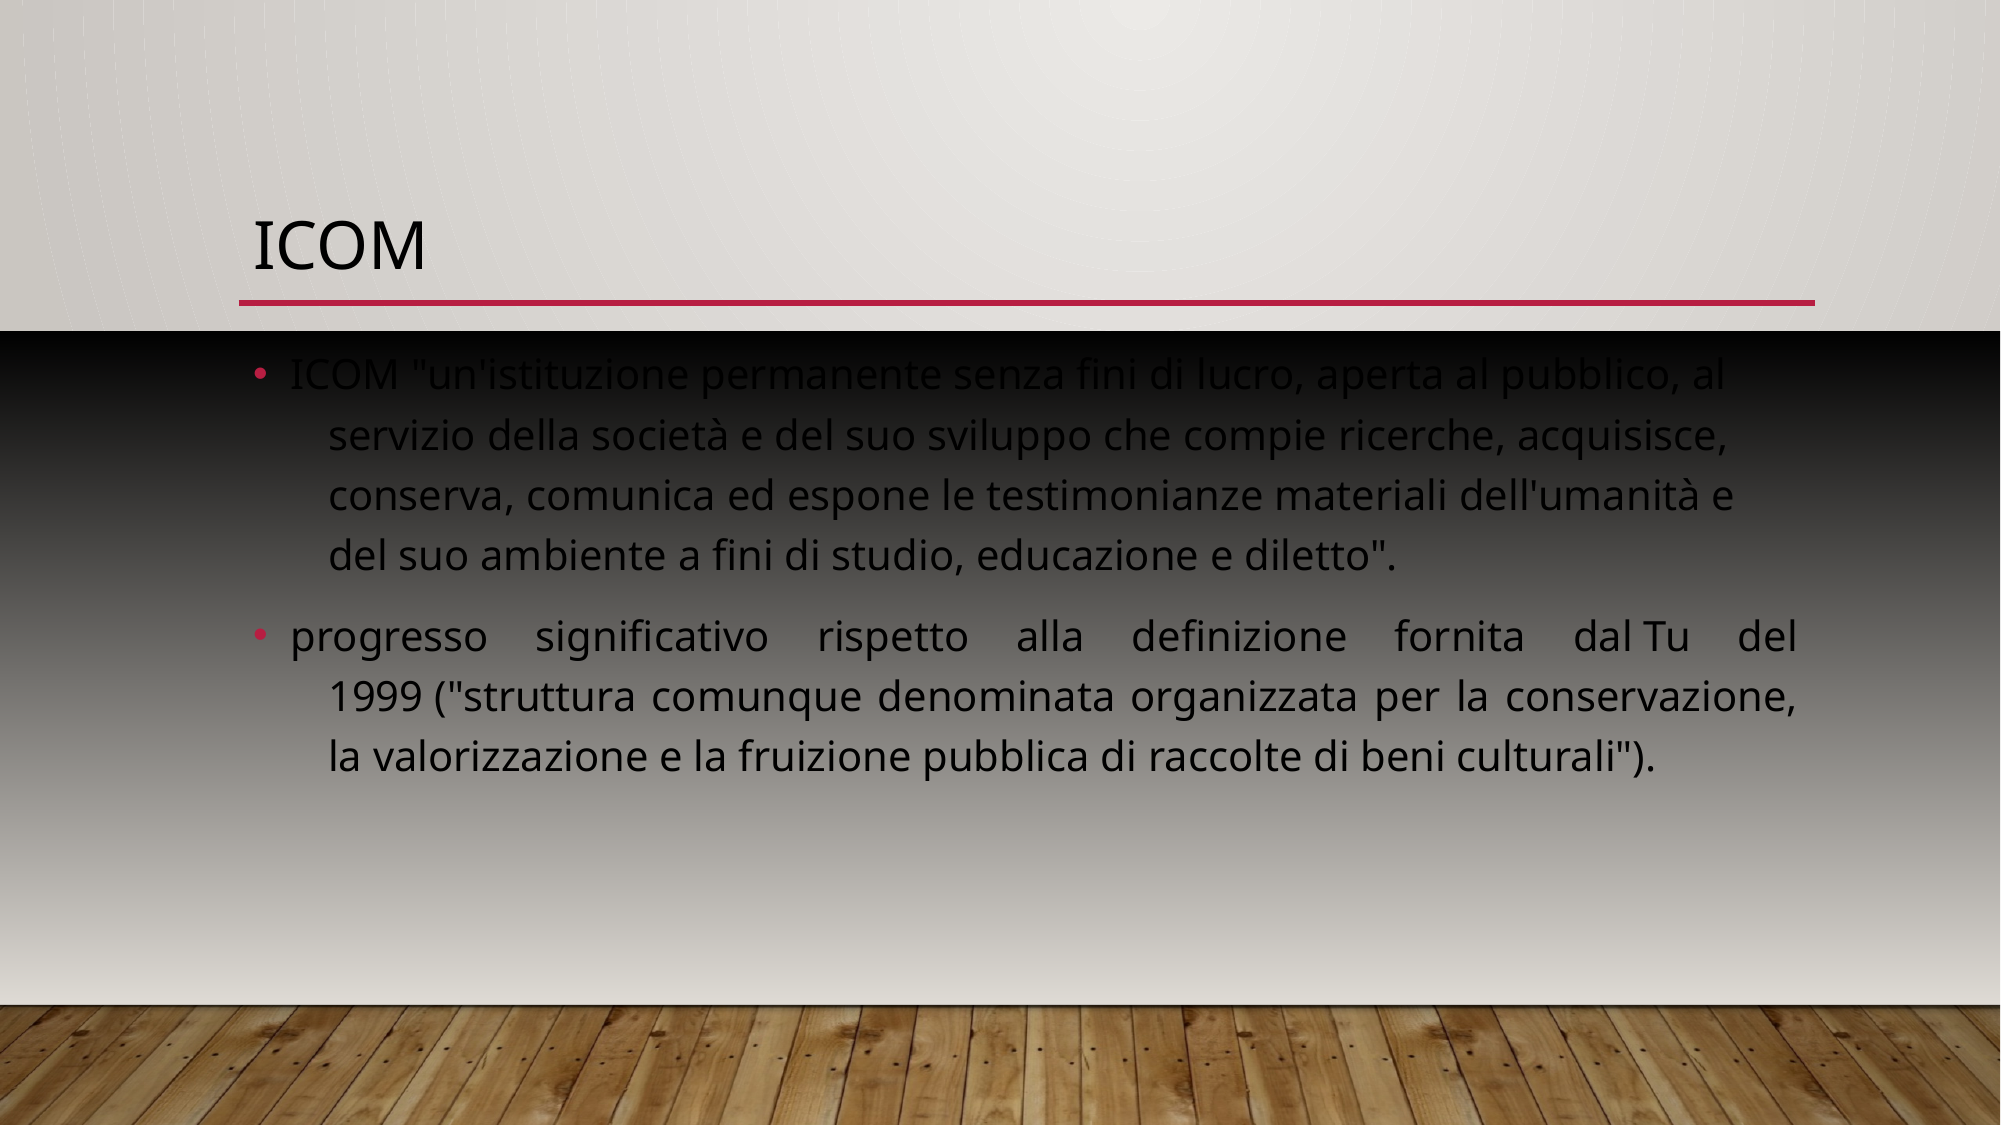

# icom
ICOM "un'istituzione permanente senza fini di lucro, aperta al pubblico, al servizio della società e del suo sviluppo che compie ricerche, acquisisce, conserva, comunica ed espone le testimonianze materiali dell'umanità e del suo ambiente a fini di studio, educazione e diletto".
progresso significativo rispetto alla definizione fornita dal Tu del 1999 ("struttura comunque denominata organizzata per la conservazione, la valorizzazione e la fruizione pubblica di raccolte di beni culturali").